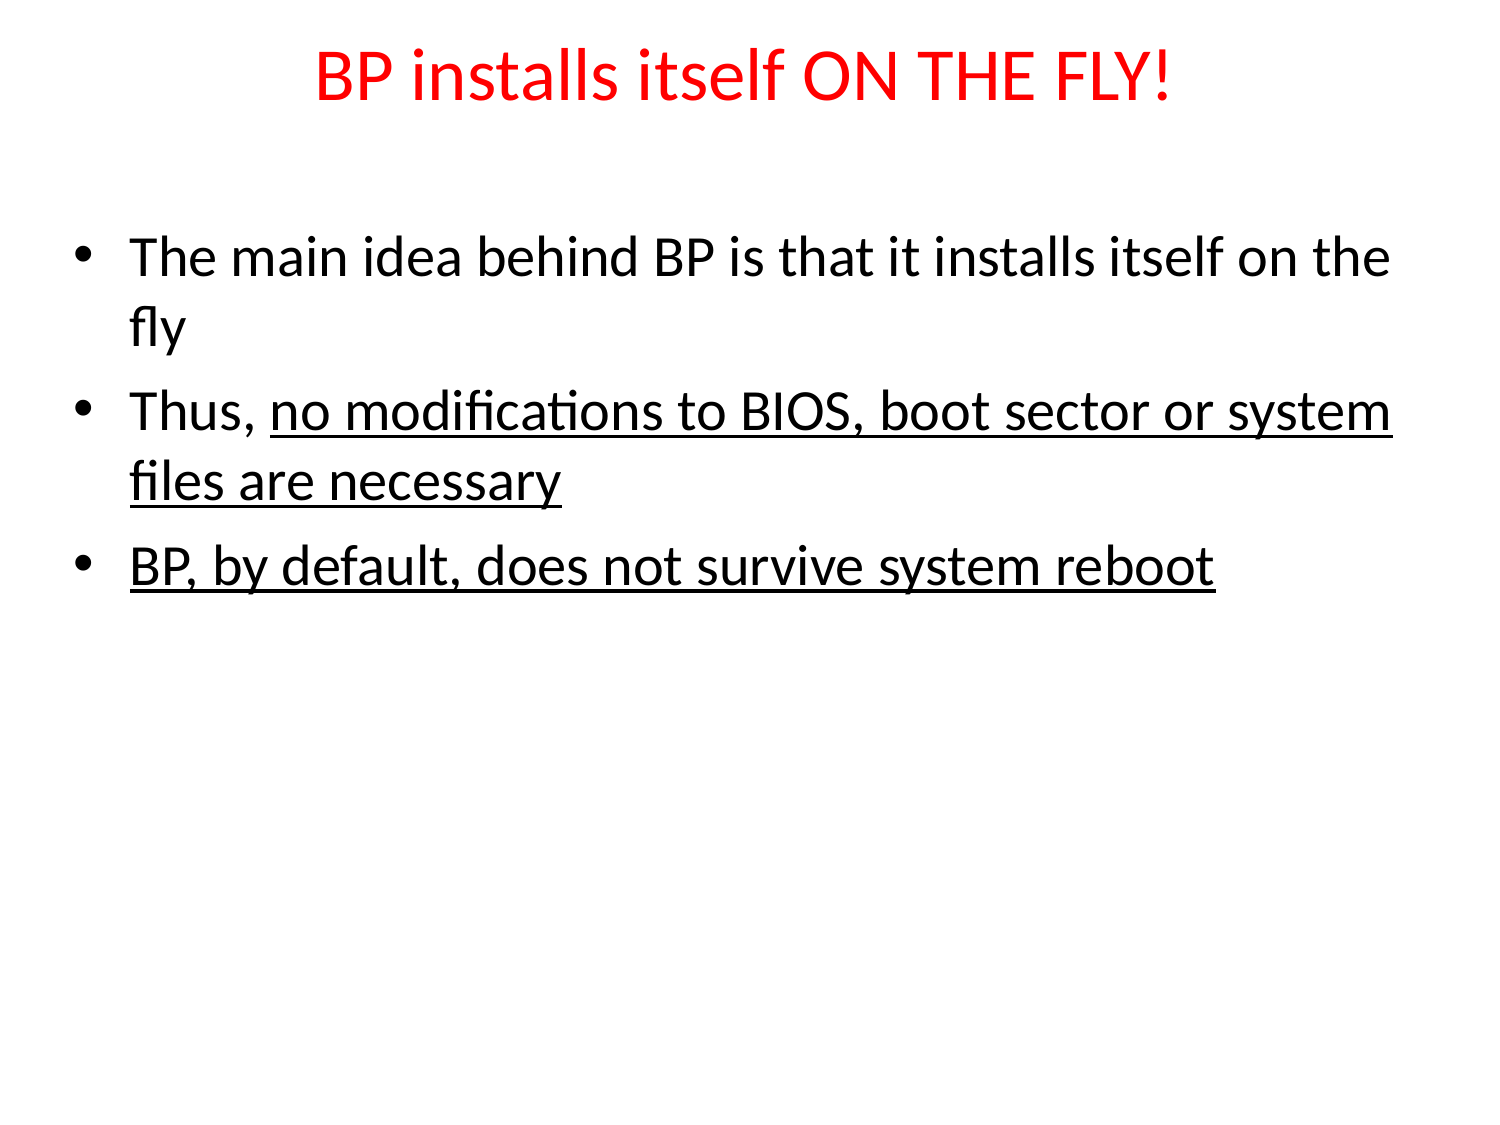

# BP installs itself ON THE FLY!
The main idea behind BP is that it installs itself on the fly
Thus, no modifications to BIOS, boot sector or system files are necessary
BP, by default, does not survive system reboot